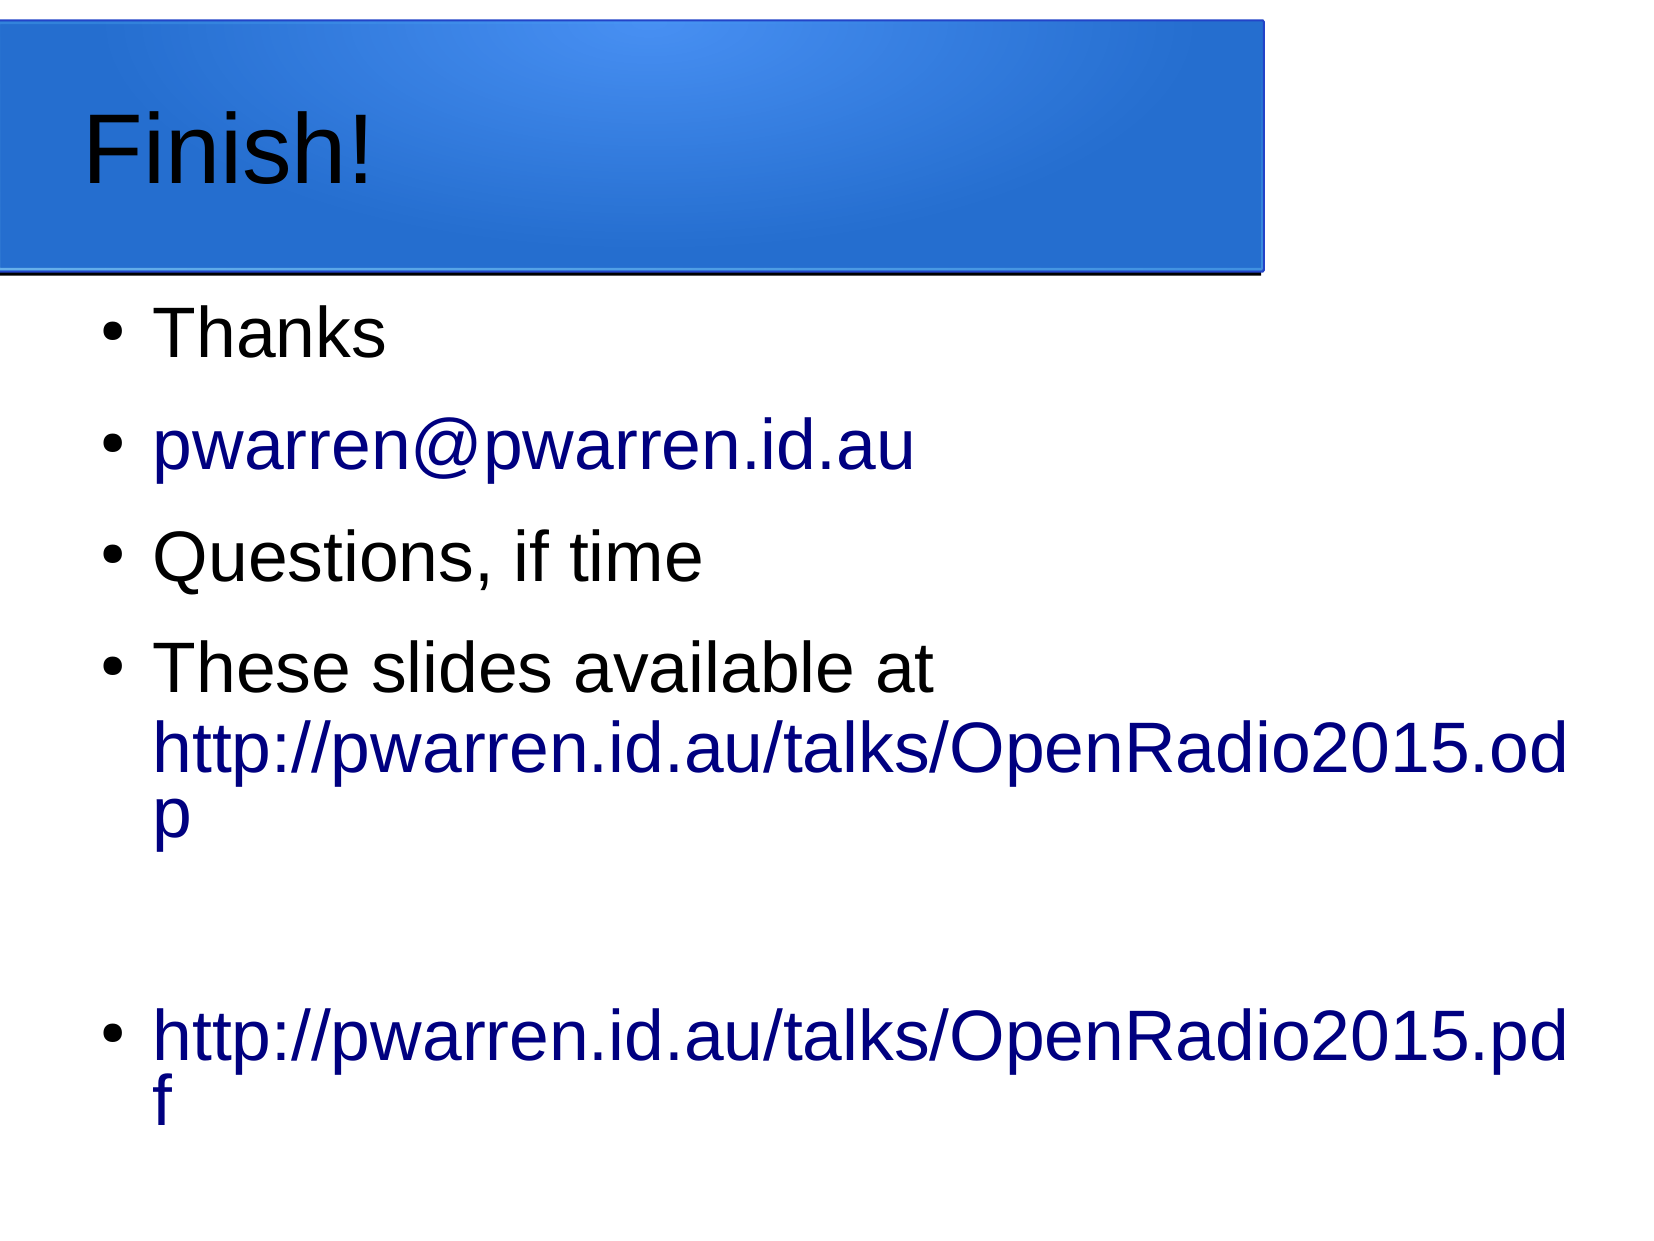

# Finish!
Thanks
pwarren@pwarren.id.au
Questions, if time
These slides available at http://pwarren.id.au/talks/OpenRadio2015.odp
http://pwarren.id.au/talks/OpenRadio2015.pdf